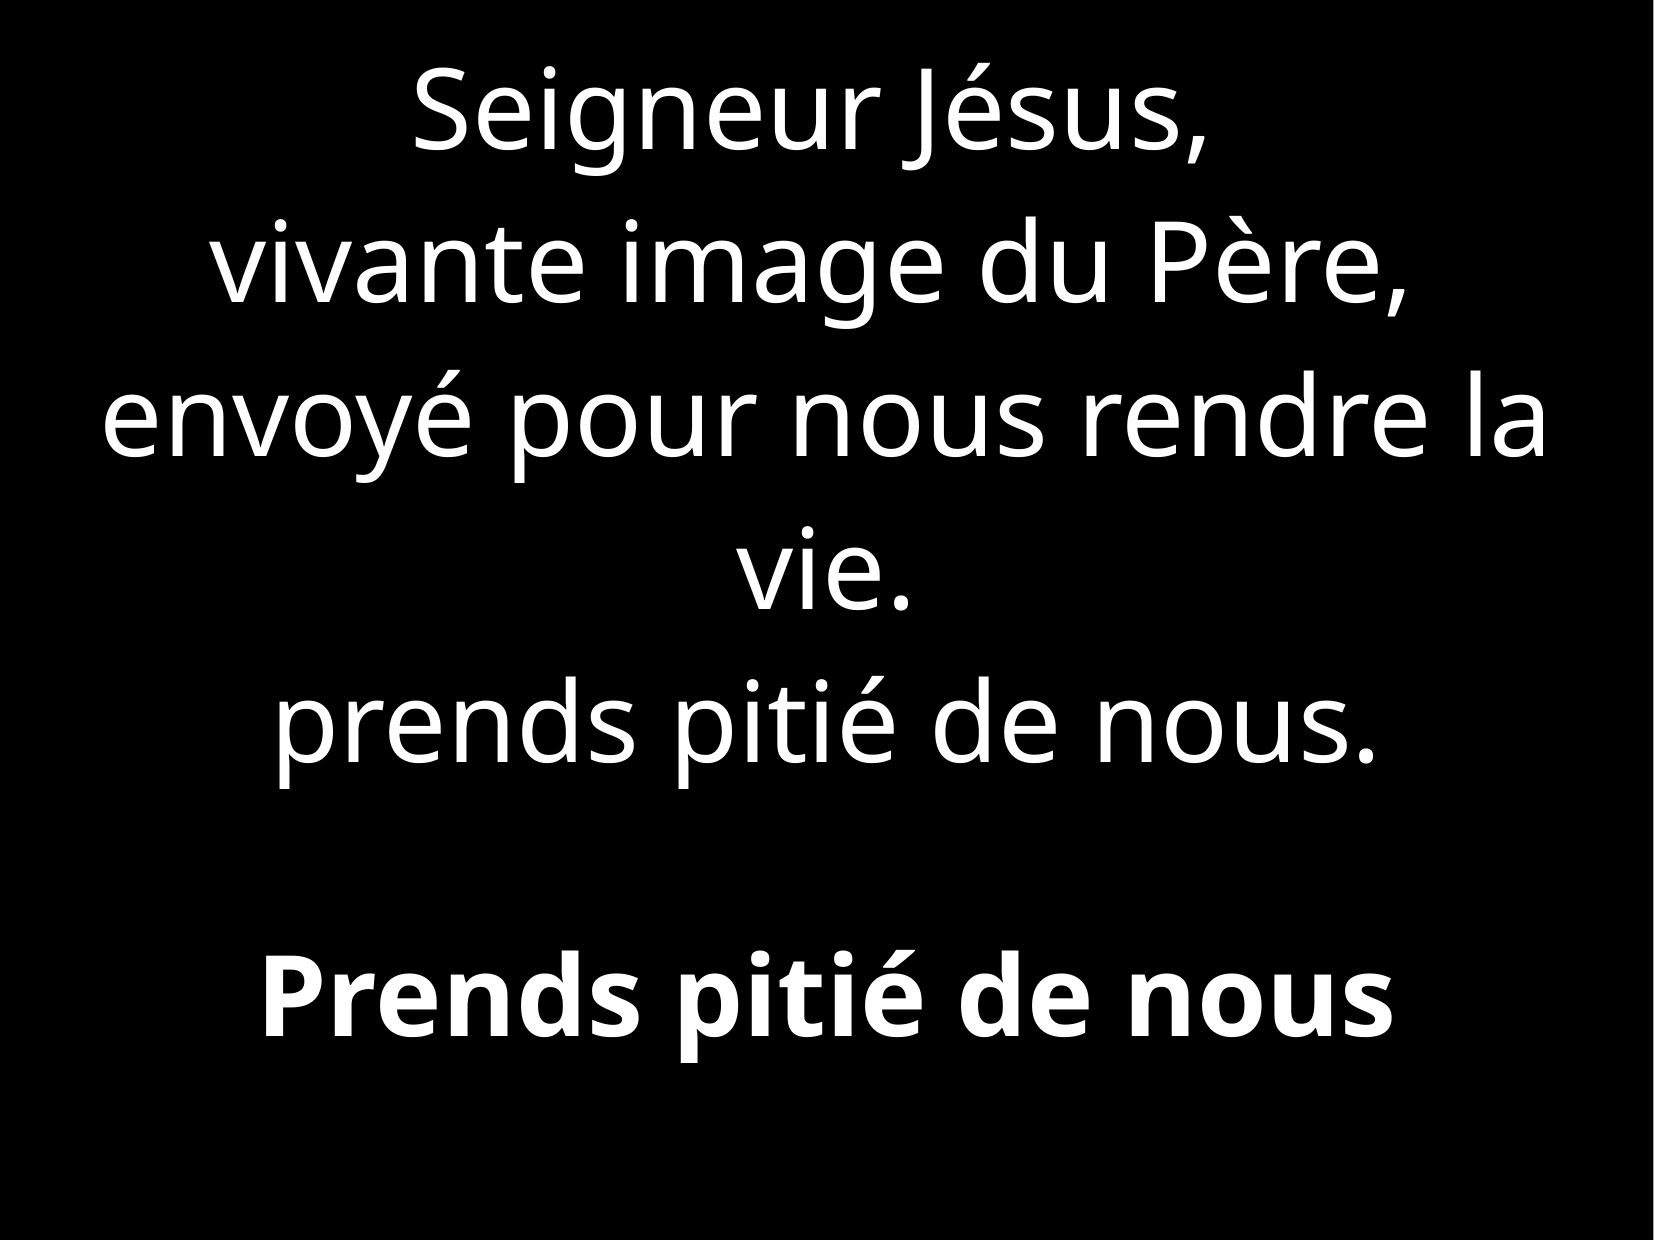

# Seigneur Jésus,
vivante image du Père,
envoyé pour nous rendre la vie.
prends pitié de nous.
Prends pitié de nous